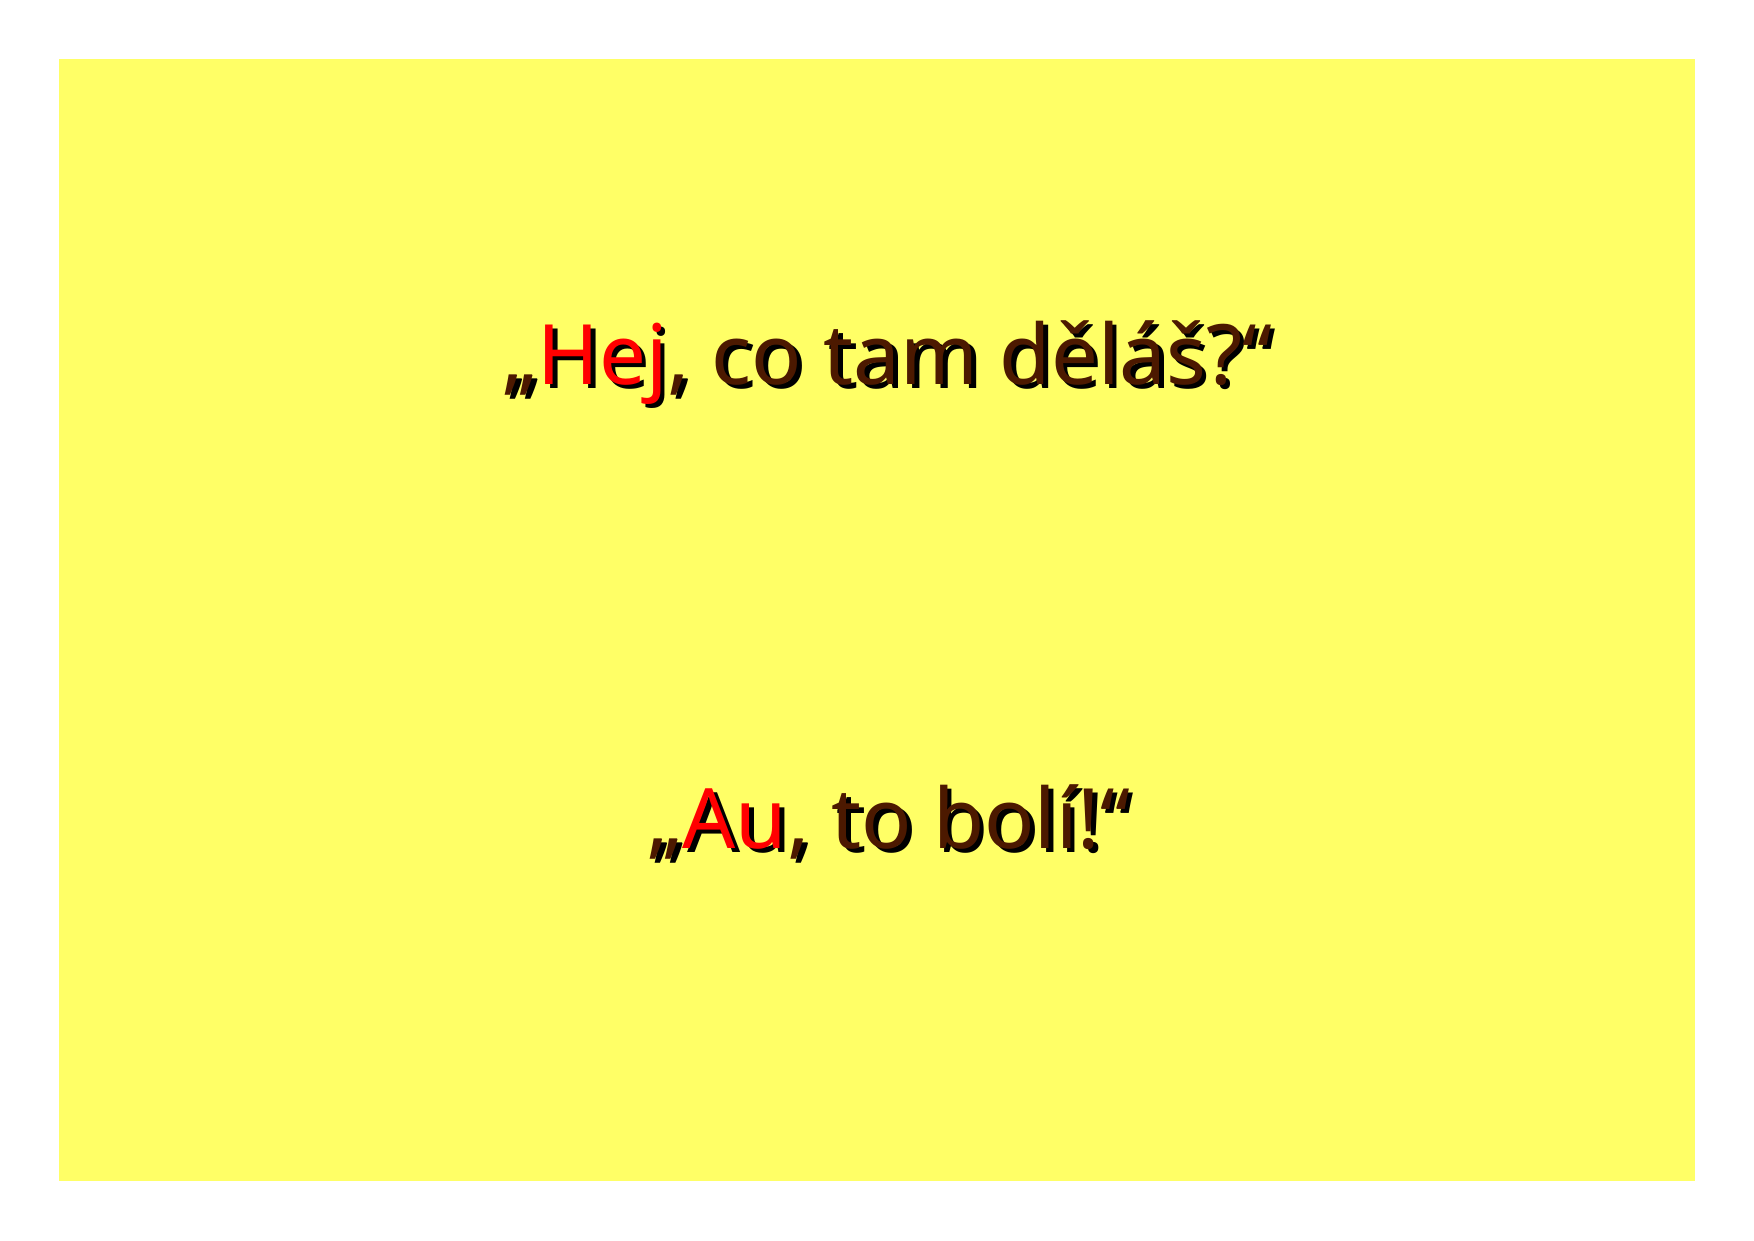

# „Hej, co tam děláš?“
„Au, to bolí!“